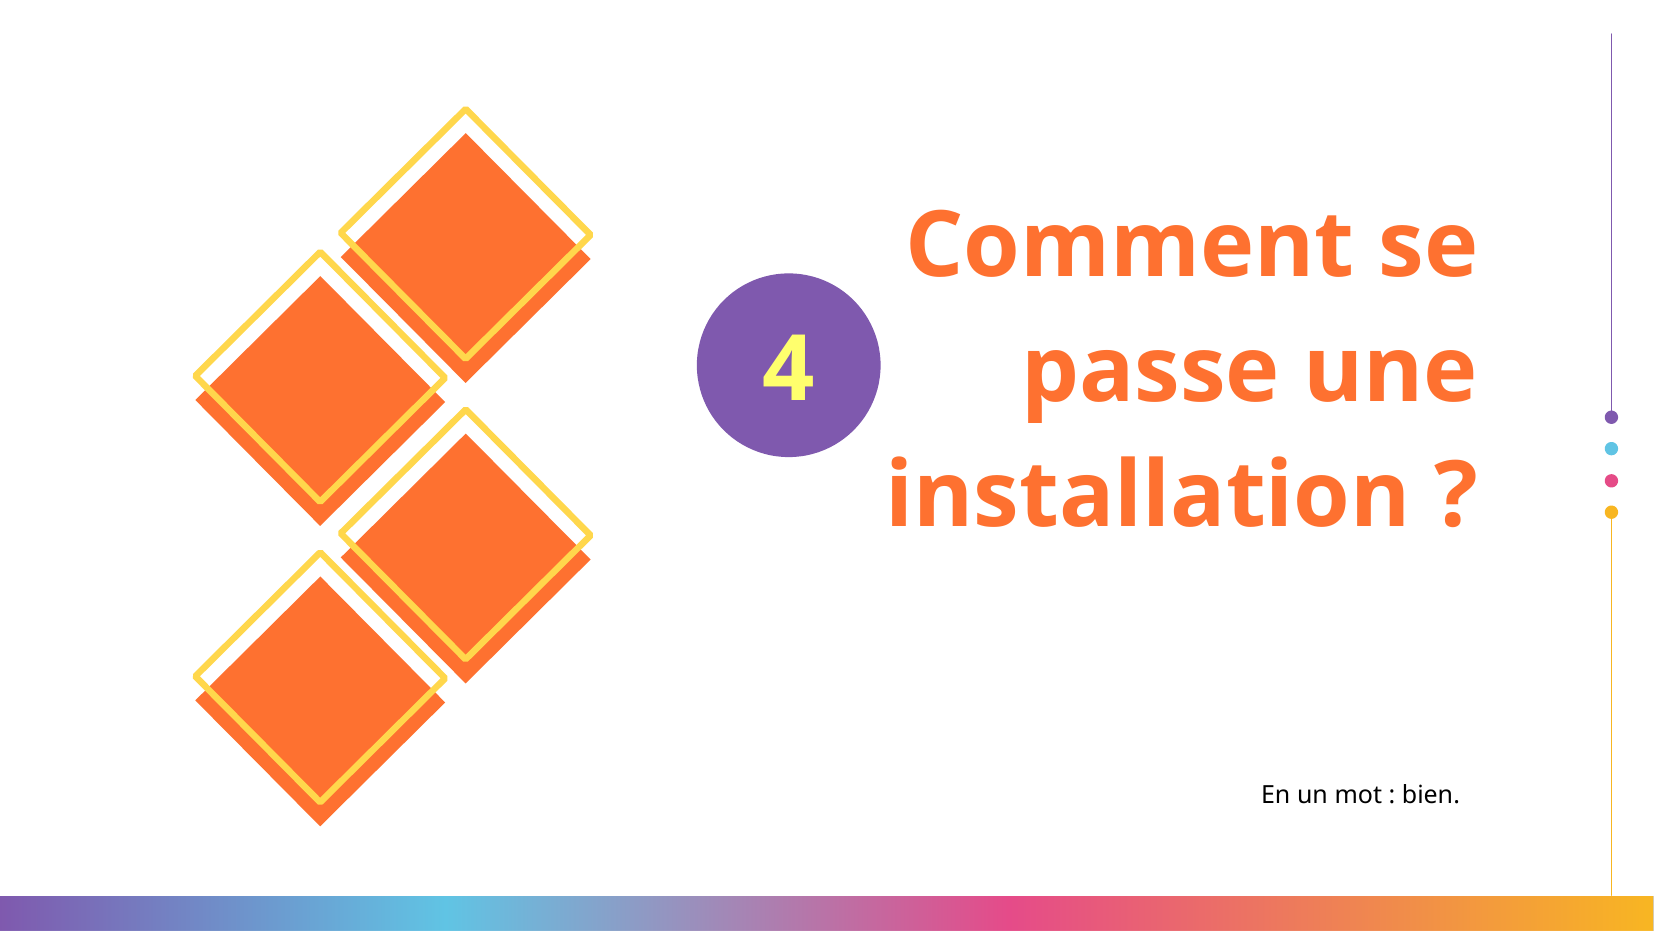

# Comment se passe une installation ?
4
En un mot : bien.